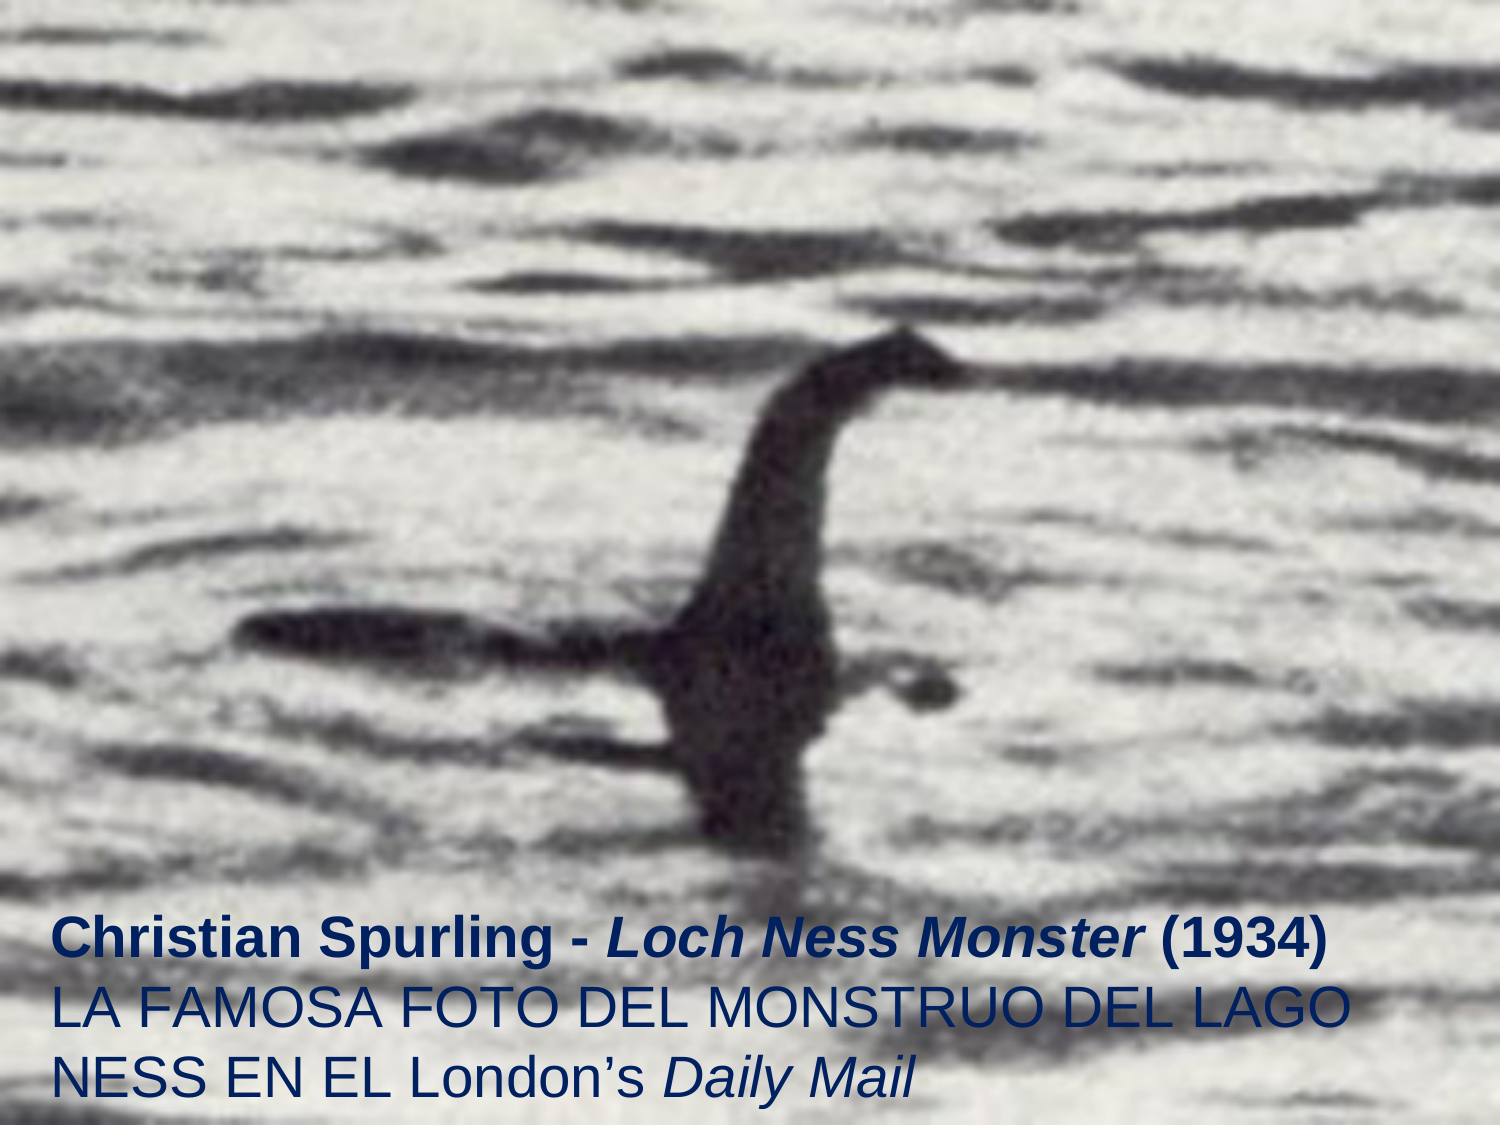

Christian Spurling - Loch Ness Monster (1934)
LA FAMOSA FOTO DEL MONSTRUO DEL LAGO NESS EN EL London’s Daily Mail